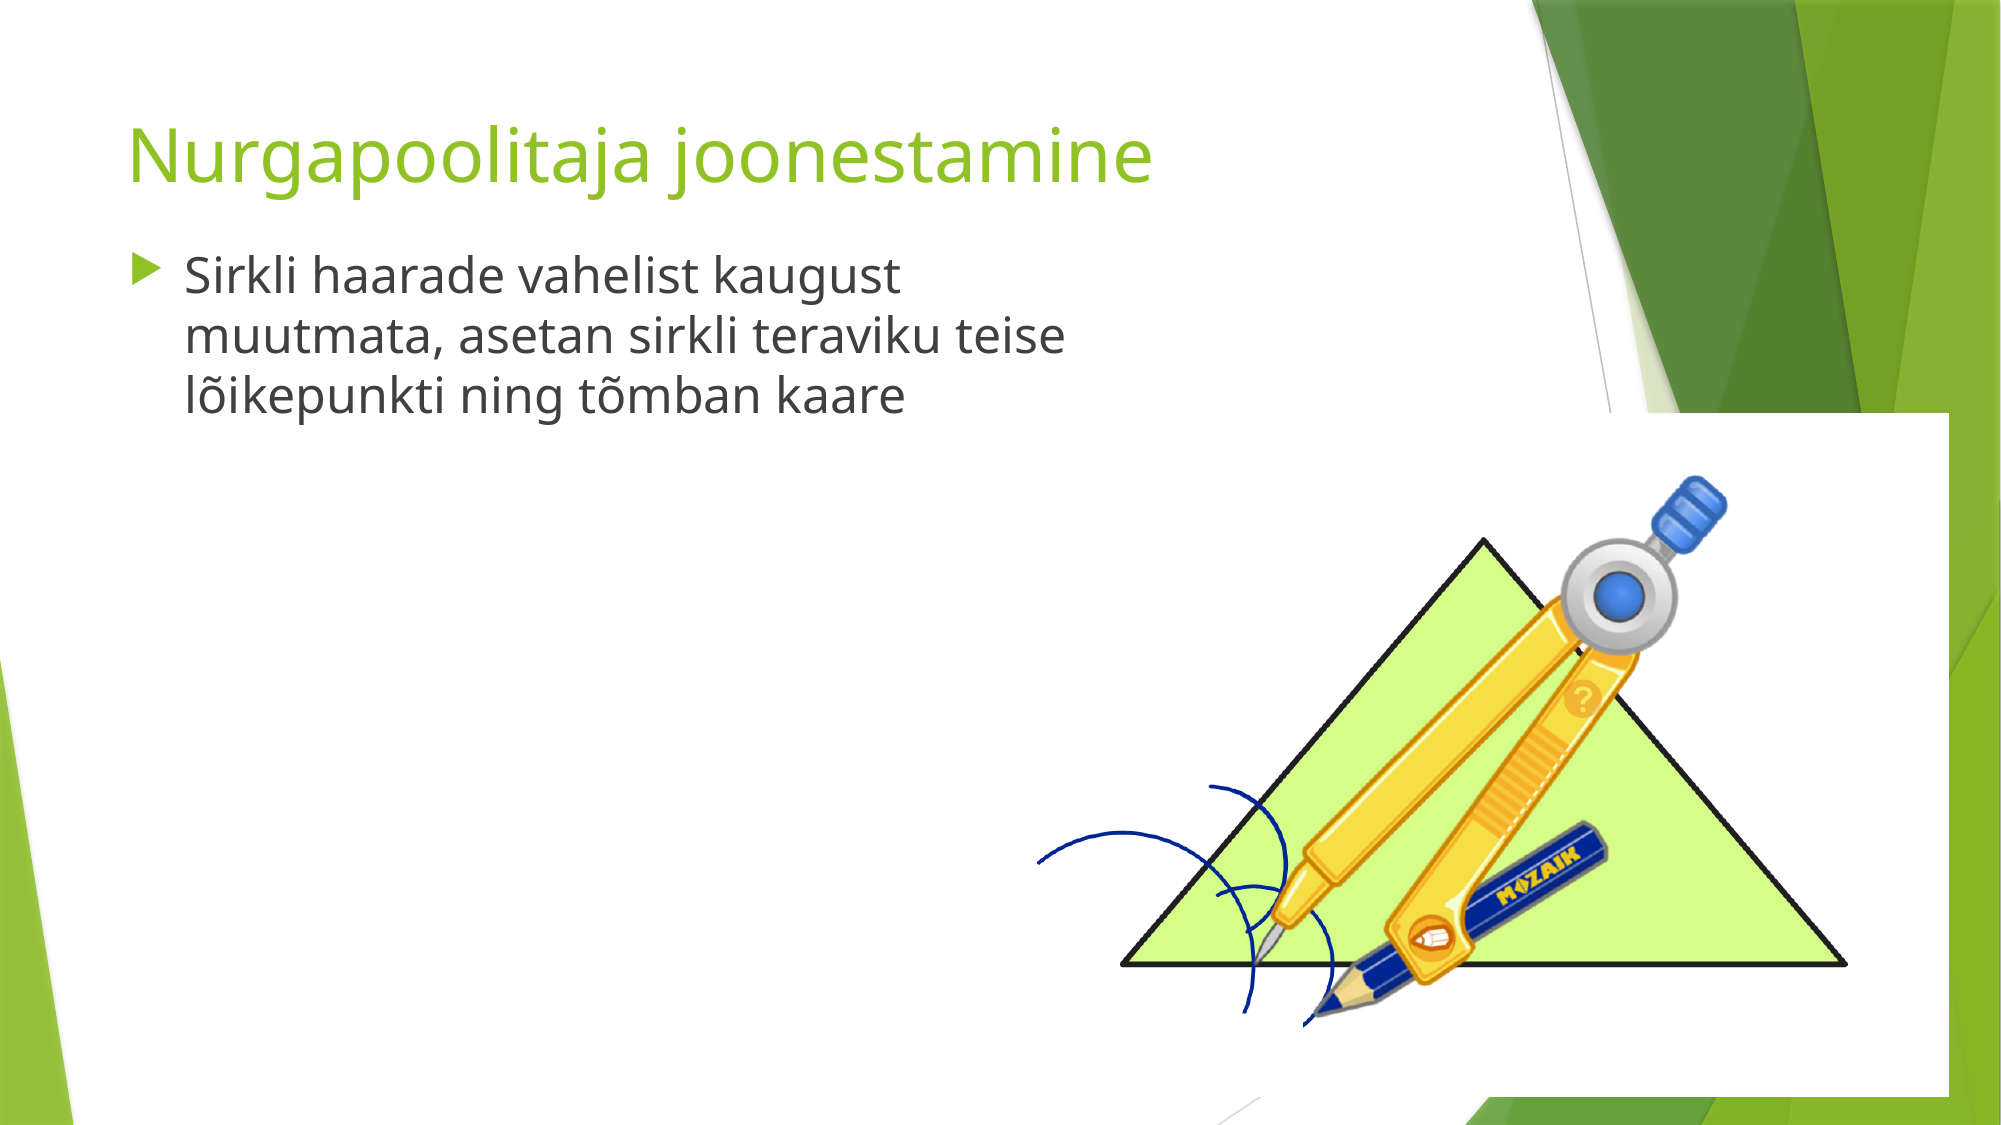

# Nurgapoolitaja joonestamine
Sirkli haarade vahelist kaugust muutmata, asetan sirkli teraviku teise lõikepunkti ning tõmban kaare